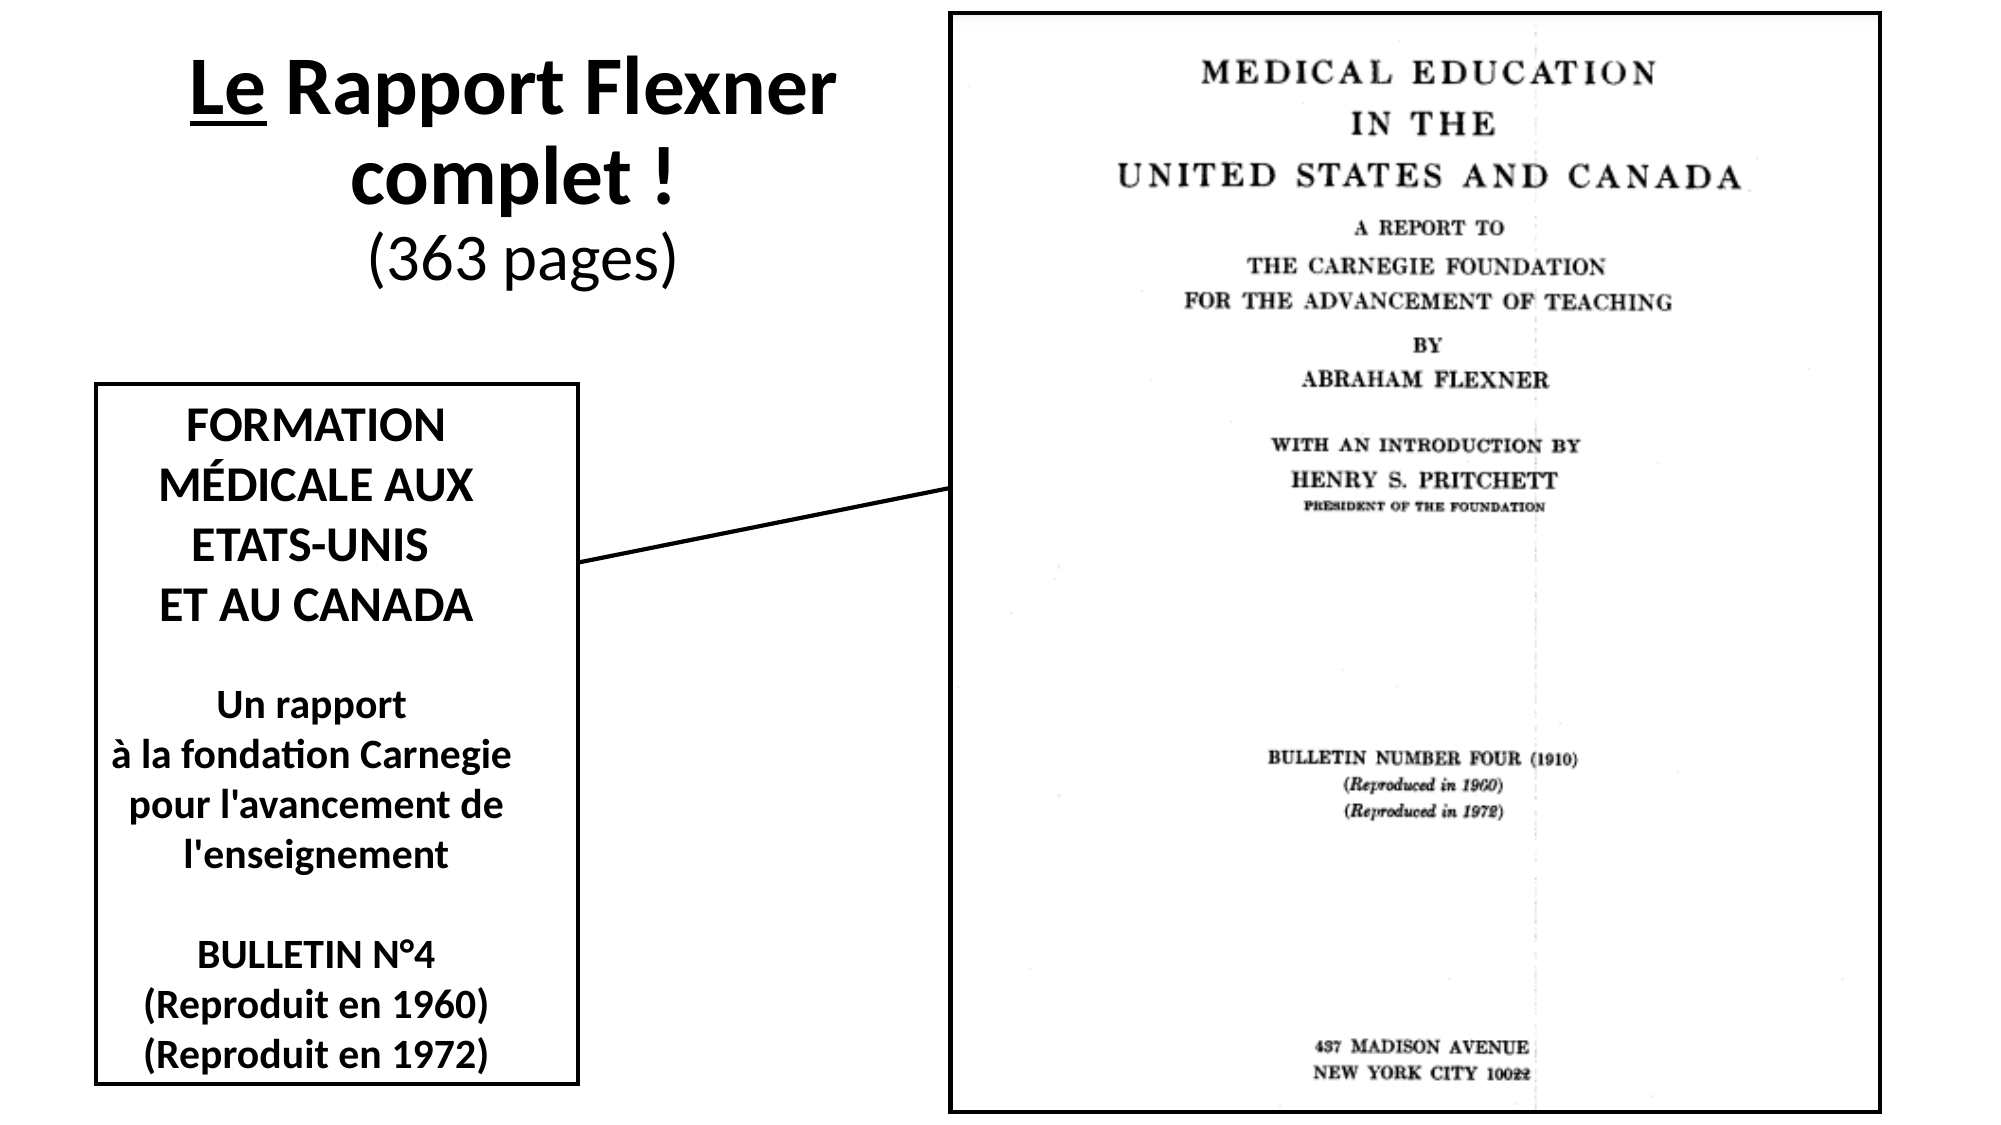

# Le Rapport Flexner complet ! (363 pages)
Formation médicale aux Etats-Unis
et au Canada
Un rapport
à la fondation Carnegie
pour l'avancement de l'enseignement
Bulletin n°4
(Reproduit en 1960)
(Reproduit en 1972)